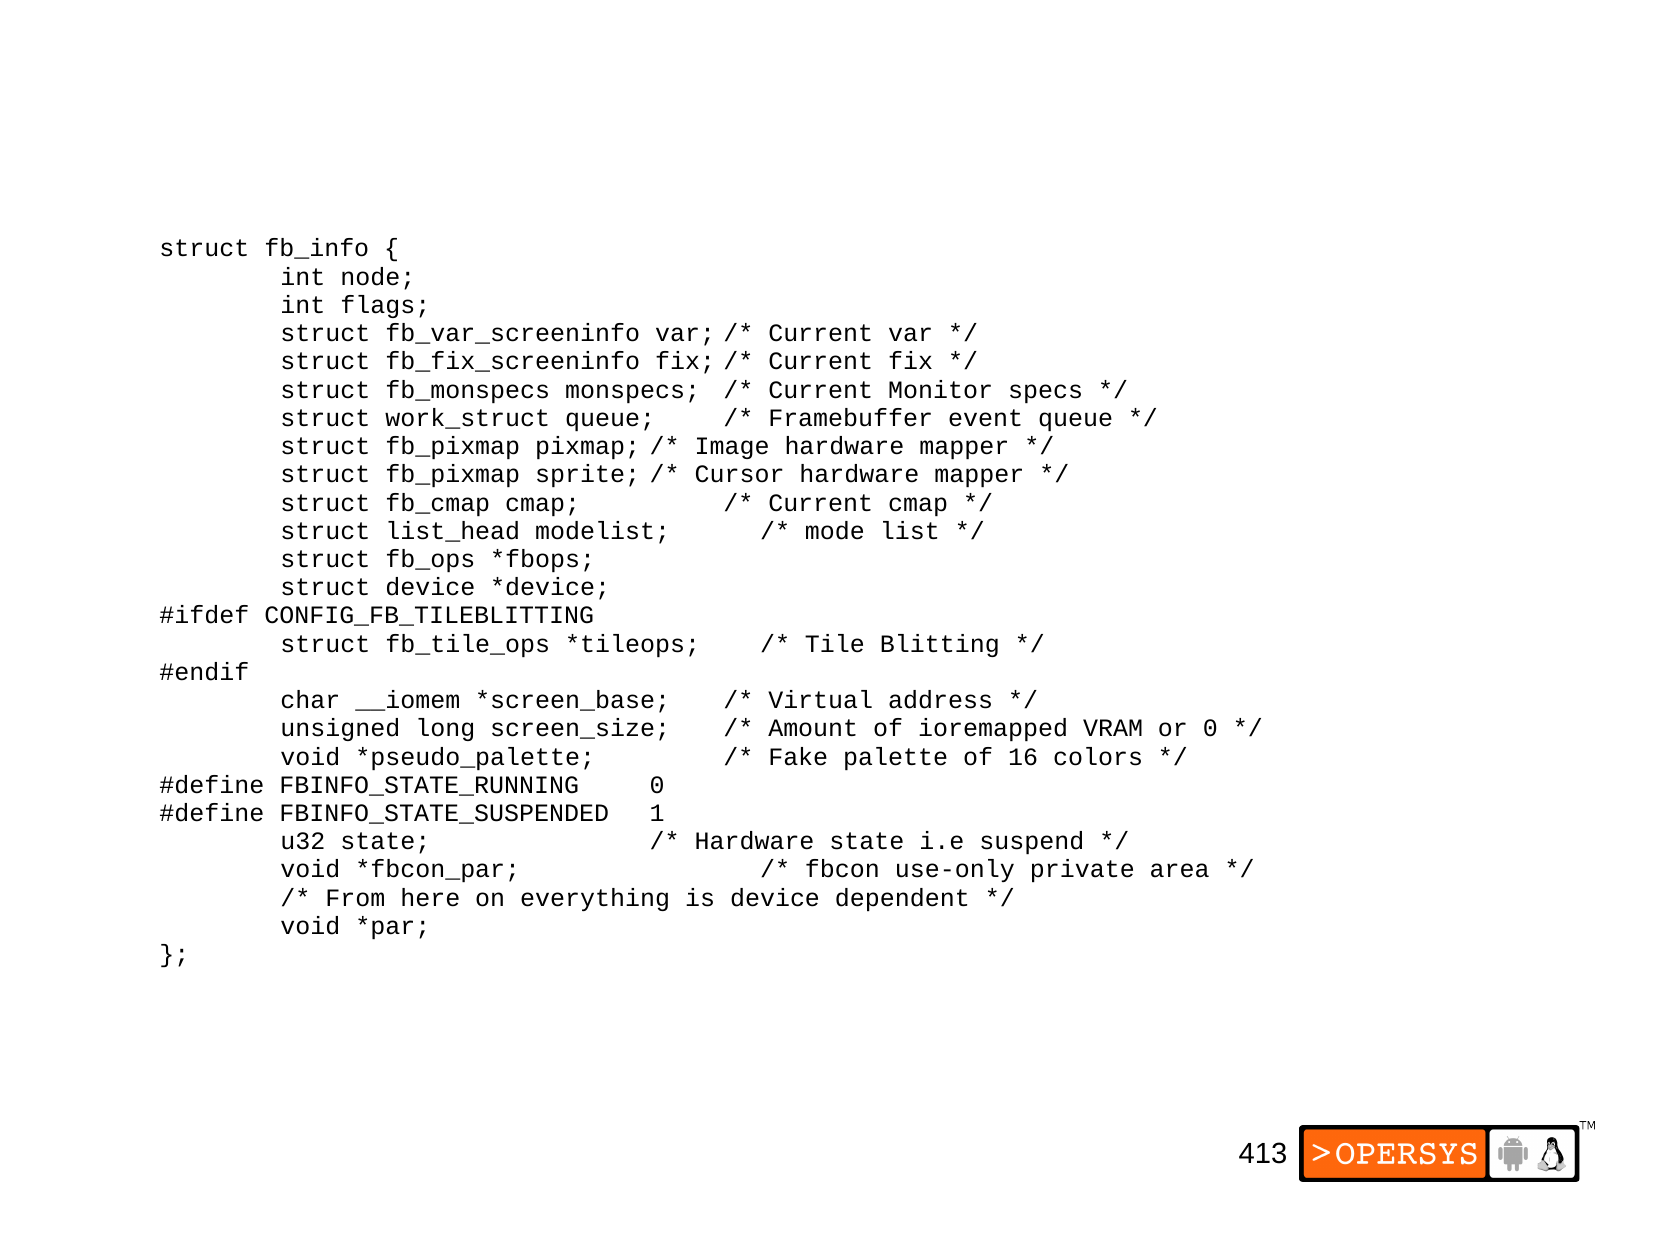

# struct fb_info {
	int node;
	int flags;
	struct fb_var_screeninfo var;	/* Current var */
	struct fb_fix_screeninfo fix;	/* Current fix */
	struct fb_monspecs monspecs;	/* Current Monitor specs */
	struct work_struct queue;	/* Framebuffer event queue */
	struct fb_pixmap pixmap;	/* Image hardware mapper */
	struct fb_pixmap sprite;	/* Cursor hardware mapper */
	struct fb_cmap cmap;		/* Current cmap */
	struct list_head modelist; /* mode list */
	struct fb_ops *fbops;
	struct device *device;
#ifdef CONFIG_FB_TILEBLITTING
	struct fb_tile_ops *tileops; /* Tile Blitting */
#endif
	char __iomem *screen_base;	/* Virtual address */
	unsigned long screen_size;	/* Amount of ioremapped VRAM or 0 */
	void *pseudo_palette;		/* Fake palette of 16 colors */
#define FBINFO_STATE_RUNNING	0
#define FBINFO_STATE_SUSPENDED	1
	u32 state;			/* Hardware state i.e suspend */
	void *fbcon_par; /* fbcon use-only private area */
	/* From here on everything is device dependent */
	void *par;
};